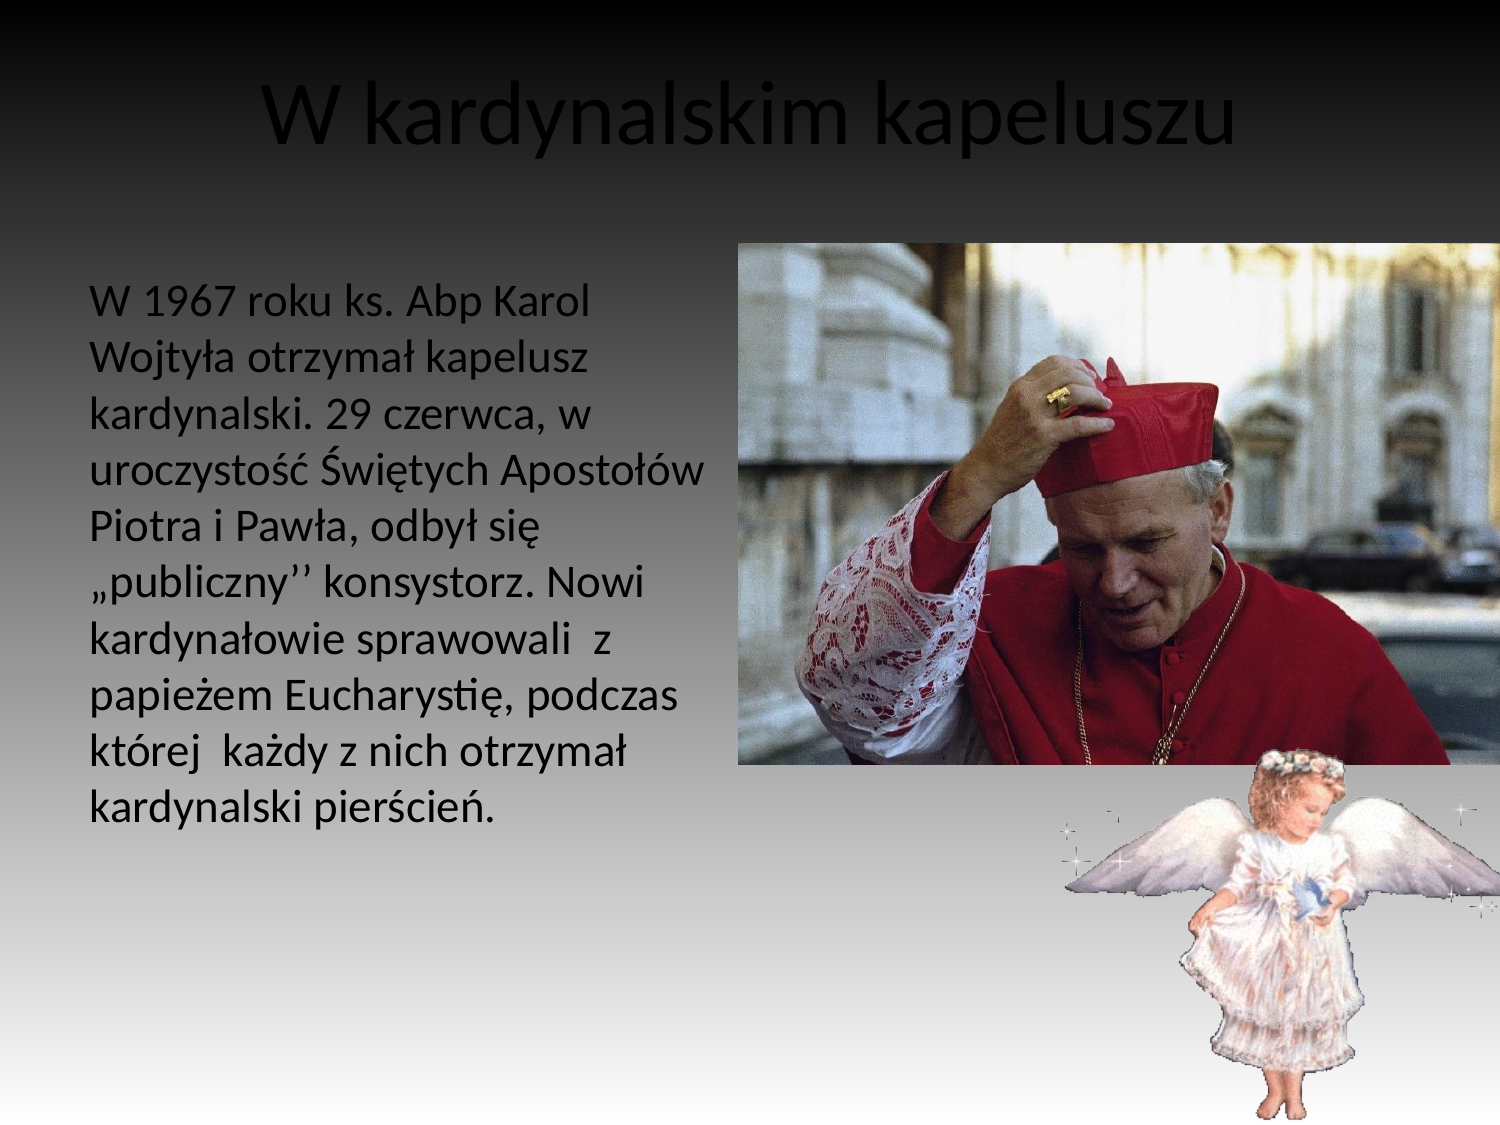

# W kardynalskim kapeluszu
W 1967 roku ks. Abp Karol Wojtyła otrzymał kapelusz kardynalski. 29 czerwca, w uroczystość Świętych Apostołów Piotra i Pawła, odbył się „publiczny’’ konsystorz. Nowi kardynałowie sprawowali z papieżem Eucharystię, podczas której każdy z nich otrzymał kardynalski pierścień.